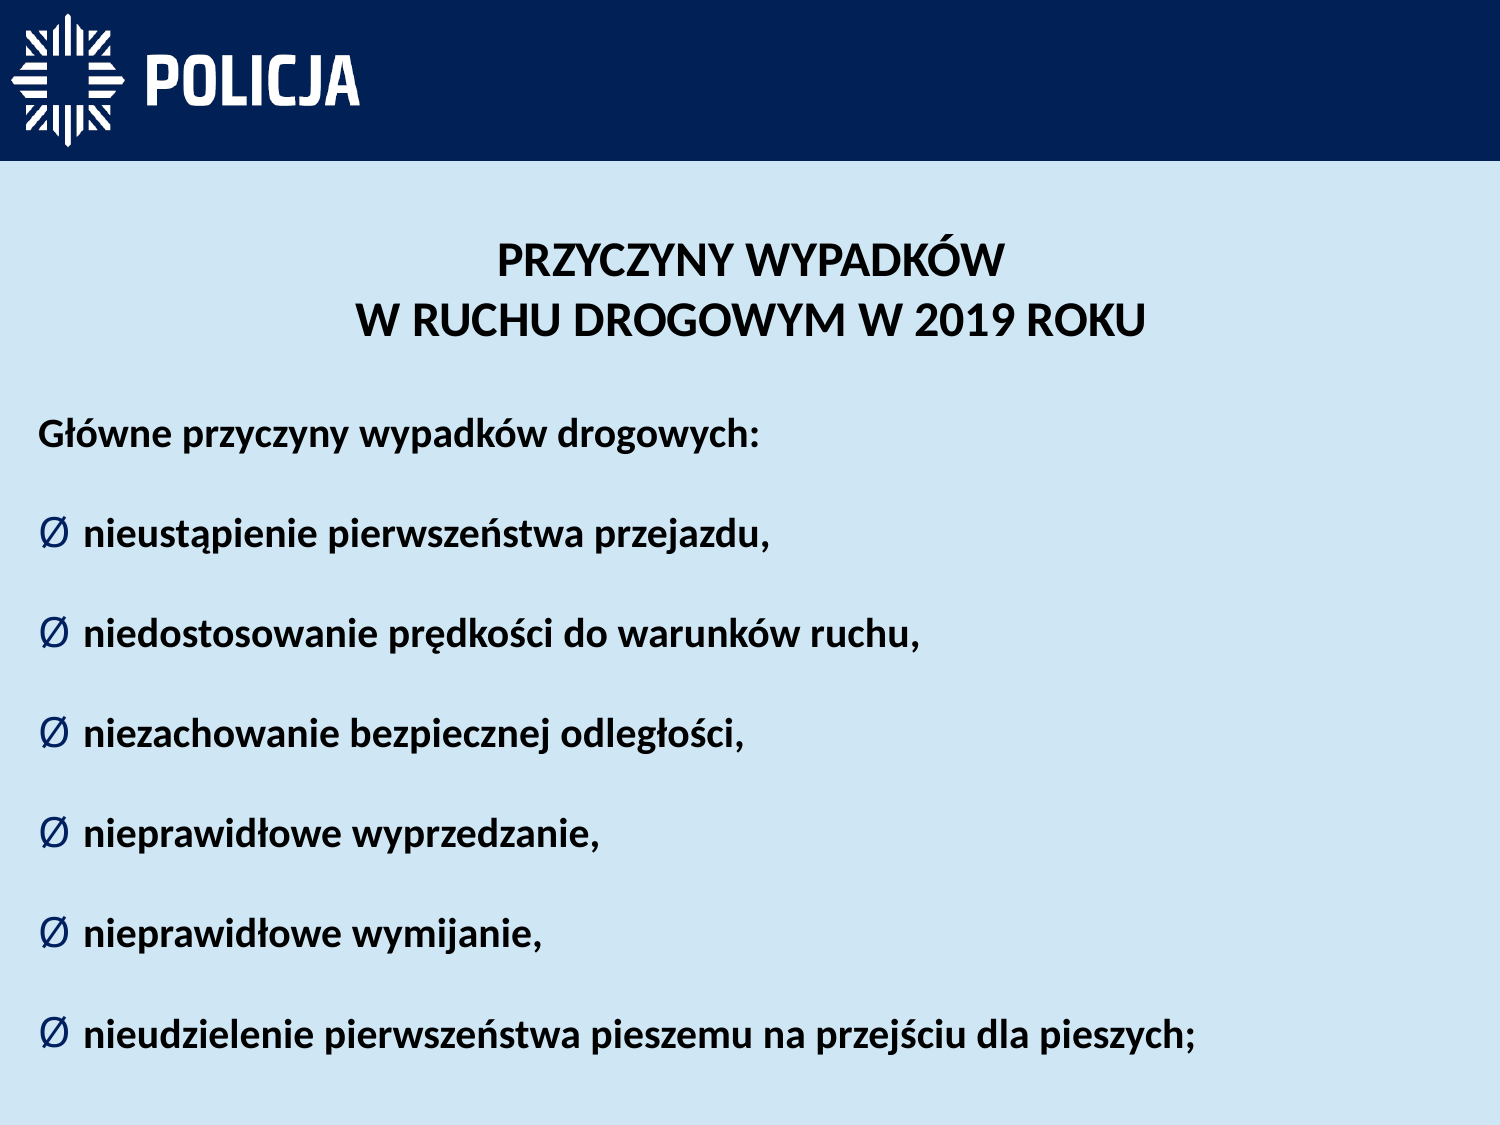

PRZYCZYNY WYPADKÓW
W RUCHU DROGOWYM W 2019 ROKU
Główne przyczyny wypadków drogowych:
 nieustąpienie pierwszeństwa przejazdu,
 niedostosowanie prędkości do warunków ruchu,
 niezachowanie bezpiecznej odległości,
 nieprawidłowe wyprzedzanie,
 nieprawidłowe wymijanie,
 nieudzielenie pierwszeństwa pieszemu na przejściu dla pieszych;